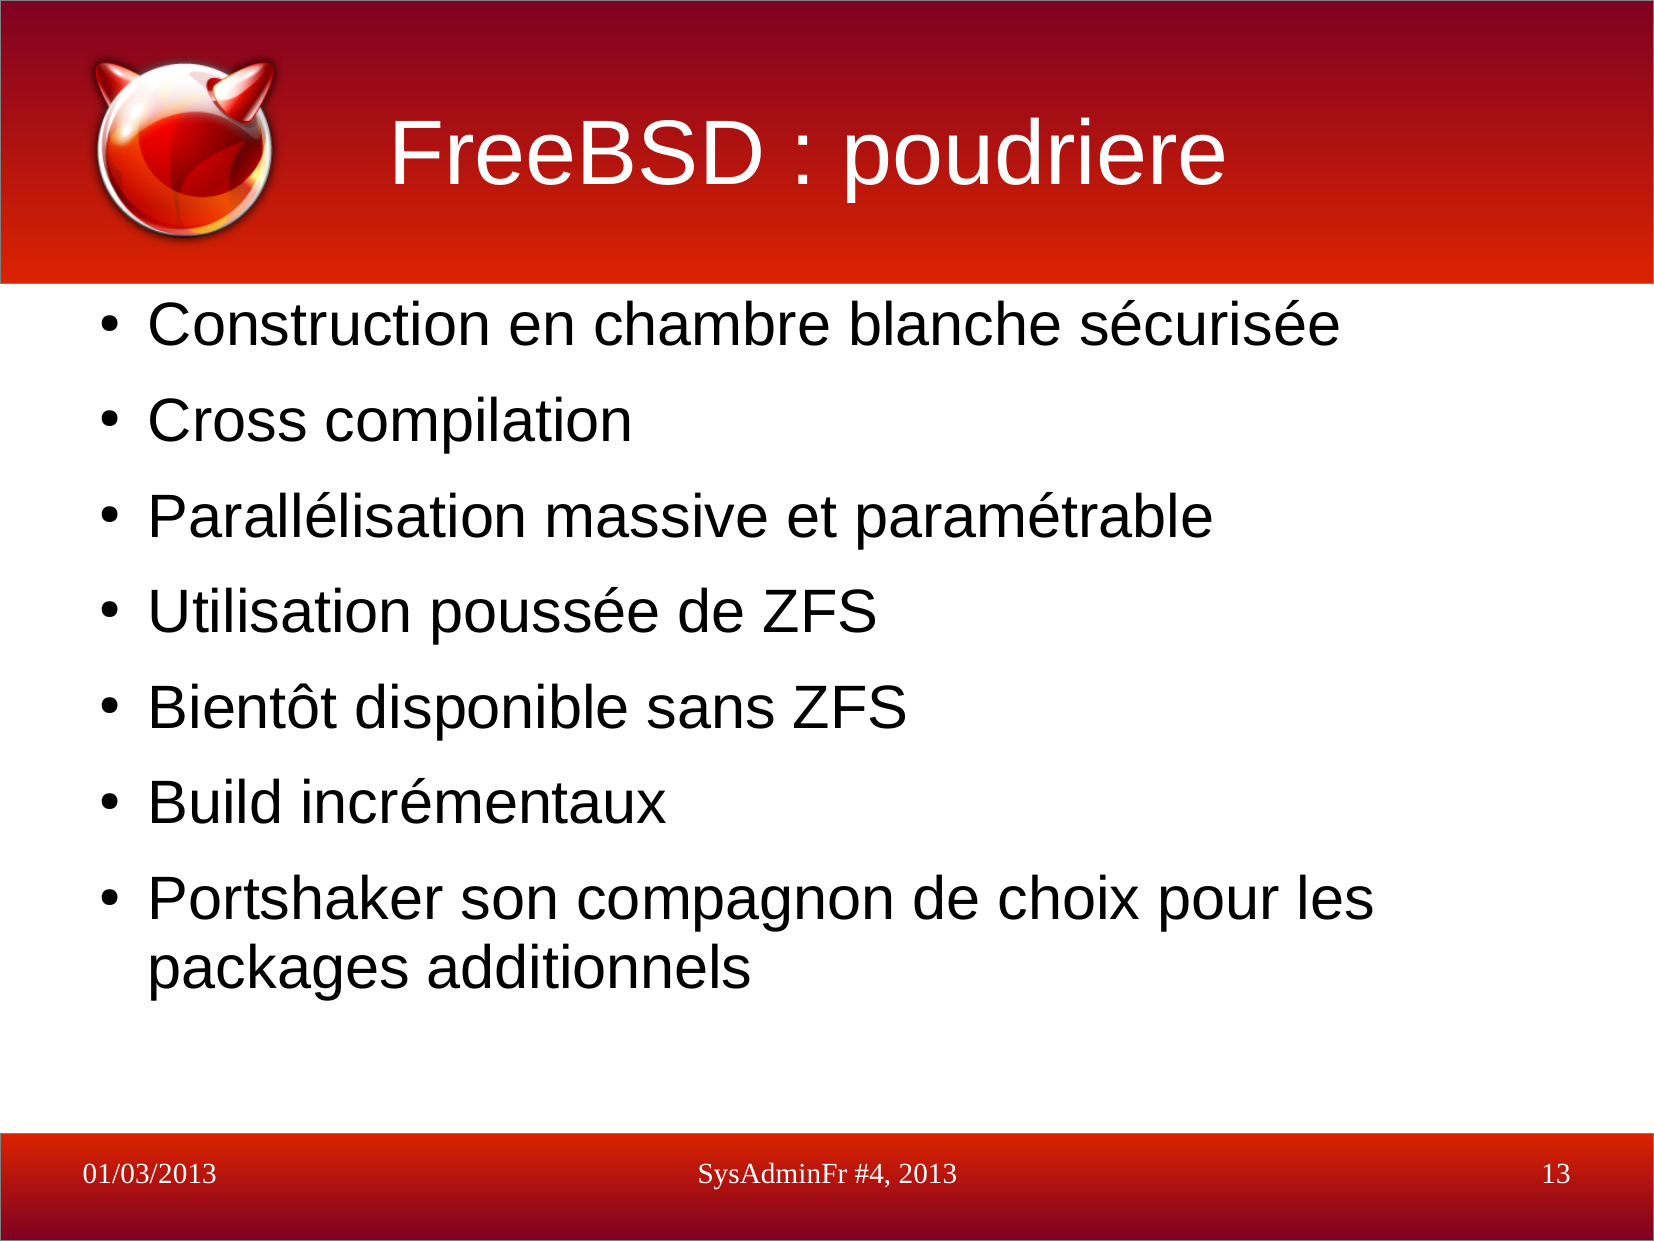

# FreeBSD : poudriere
Construction en chambre blanche sécurisée
Cross compilation
Parallélisation massive et paramétrable
Utilisation poussée de ZFS
Bientôt disponible sans ZFS
Build incrémentaux
Portshaker son compagnon de choix pour les packages additionnels
01/03/2013
SysAdminFr #4, 2013
13